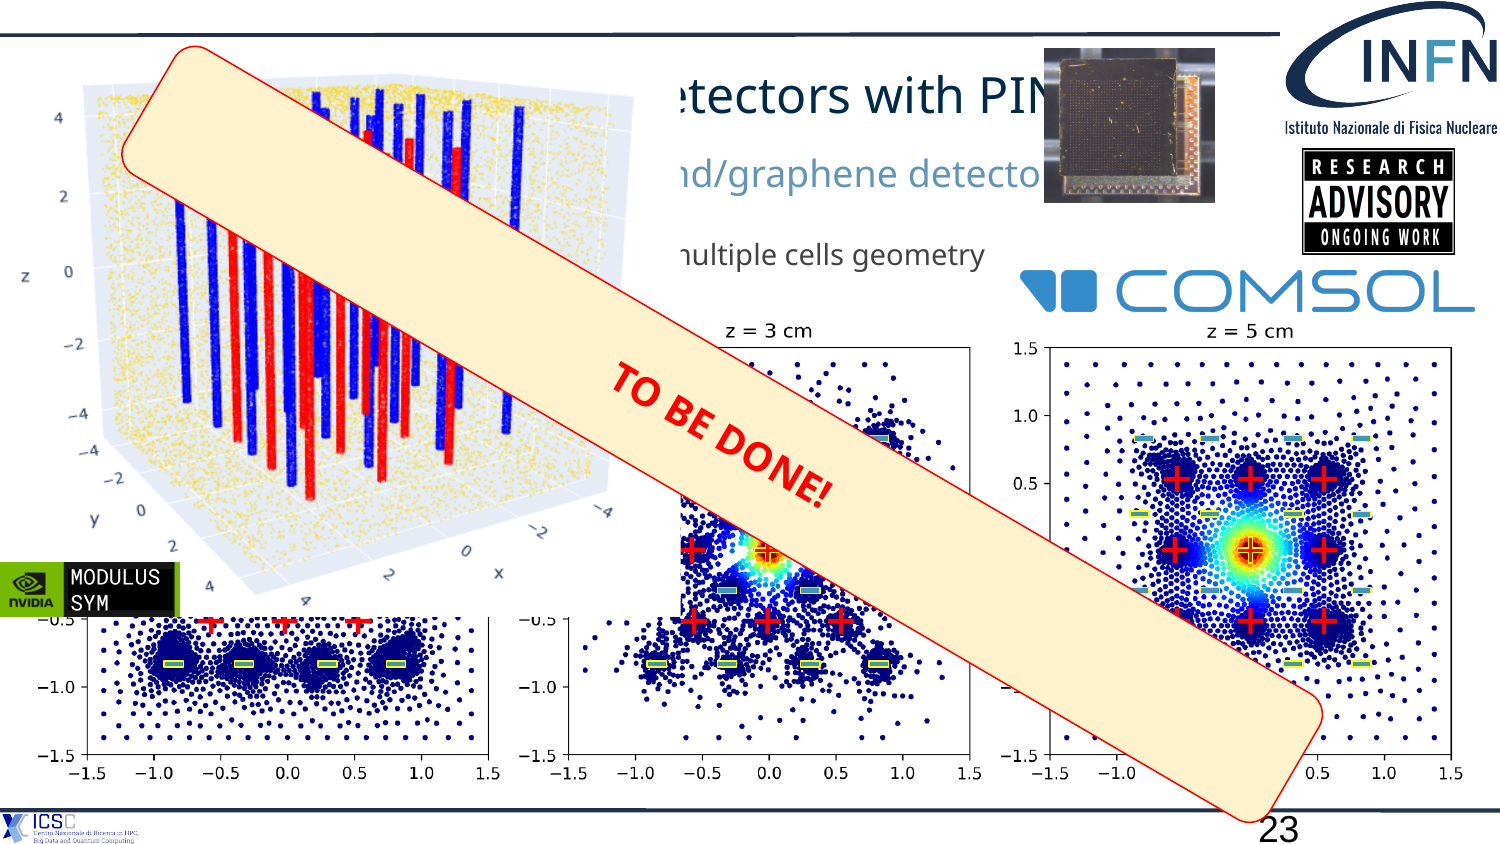

# Simulating diamond detectors with PINN
Fast signal detection in diamond/graphene detectors
a) extending it to a multiple cells geometry
TO BE DONE!